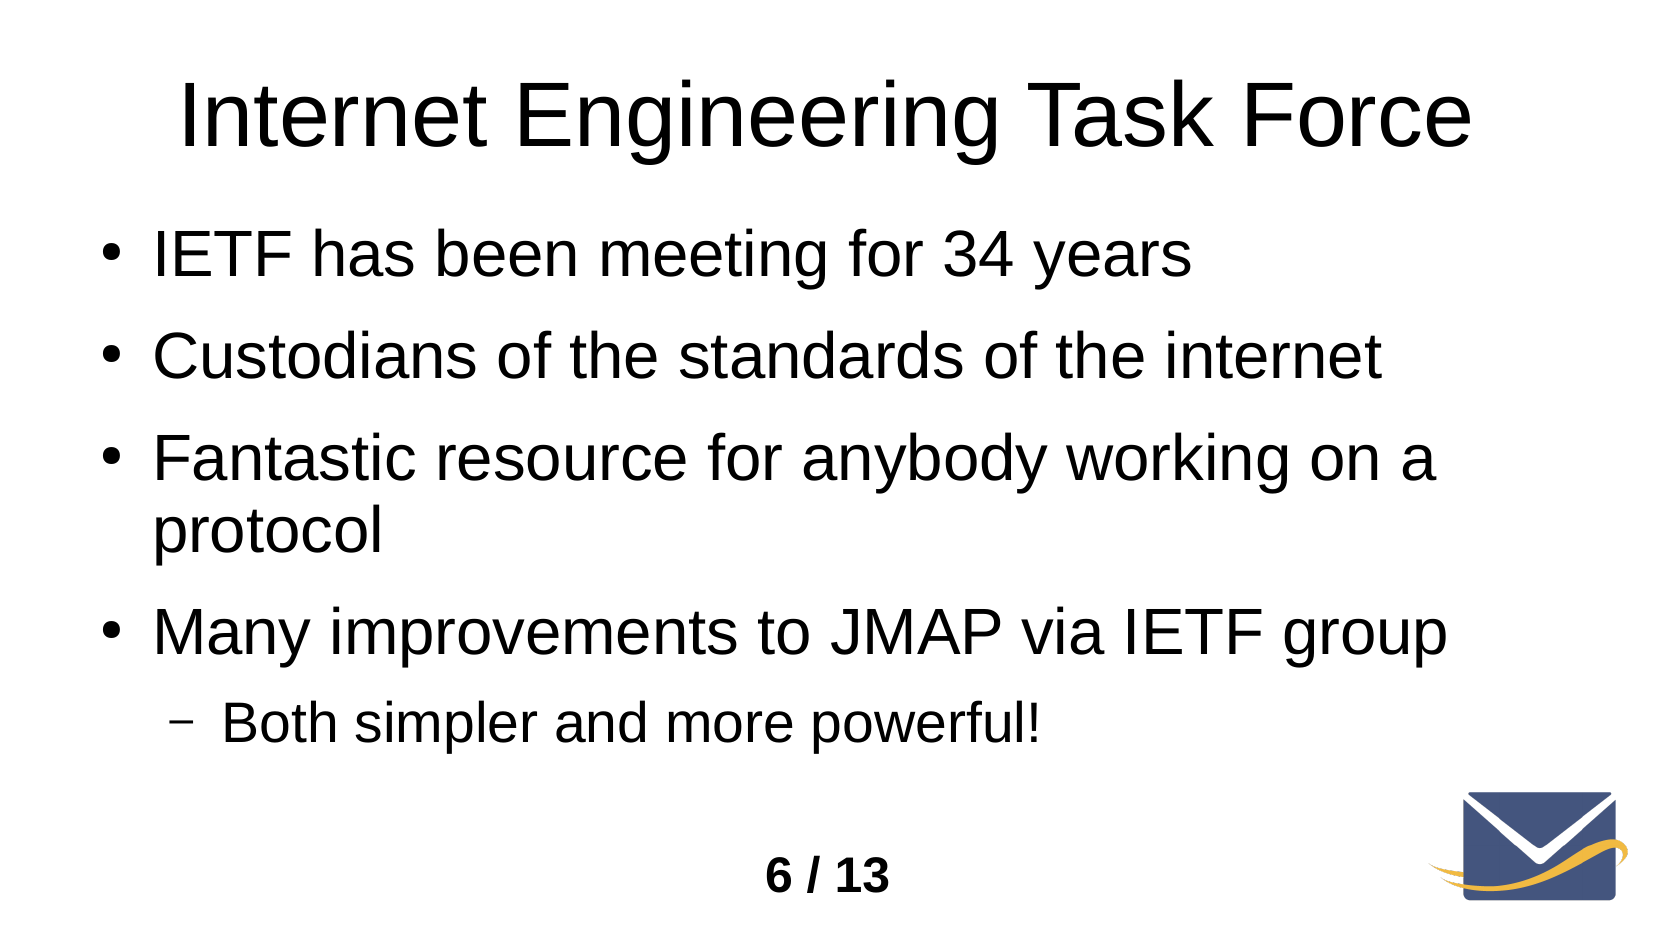

# Internet Engineering Task Force
IETF has been meeting for 34 years
Custodians of the standards of the internet
Fantastic resource for anybody working on a protocol
Many improvements to JMAP via IETF group
Both simpler and more powerful!